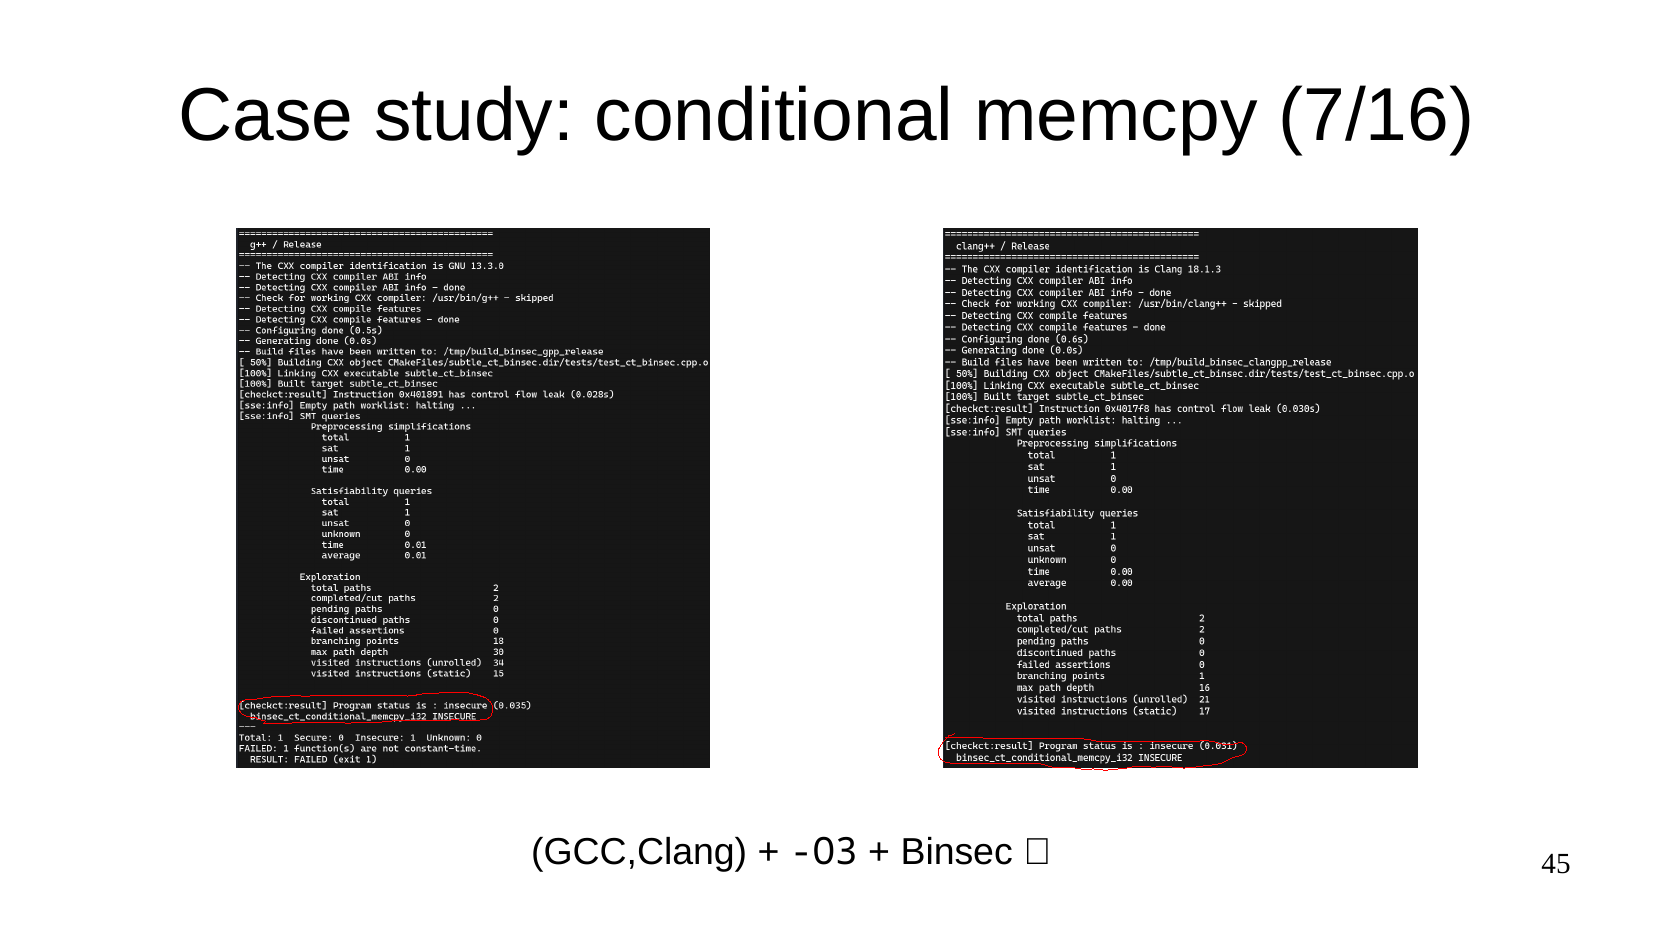

# Case study: conditional memcpy (7/16)
(GCC,Clang) + -O3 + Binsec 🫡
45